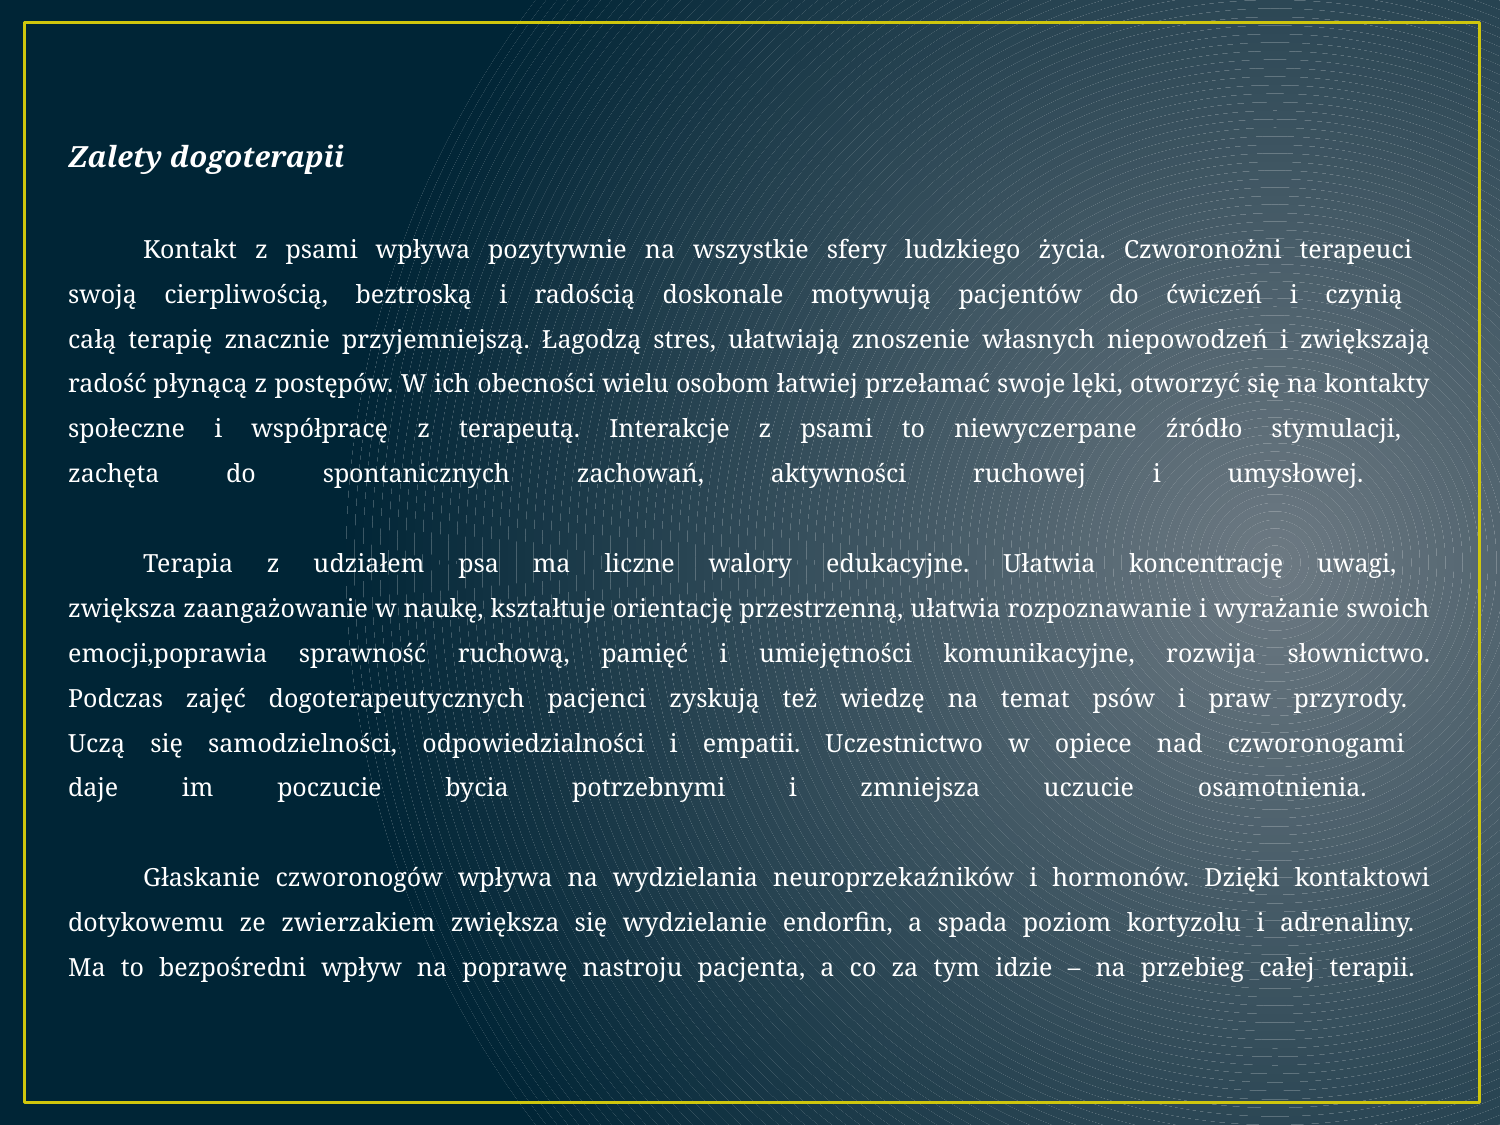

Zalety dogoterapii
	Kontakt z psami wpływa pozytywnie na wszystkie sfery ludzkiego życia. Czworonożni terapeuci
swoją cierpliwością, beztroską i radością doskonale motywują pacjentów do ćwiczeń i czynią
całą terapię znacznie przyjemniejszą. Łagodzą stres, ułatwiają znoszenie własnych niepowodzeń i zwiększają radość płynącą z postępów. W ich obecności wielu osobom łatwiej przełamać swoje lęki, otworzyć się na kontakty społeczne i współpracę z terapeutą. Interakcje z psami to niewyczerpane źródło stymulacji,
zachęta do spontanicznych zachowań, aktywności ruchowej i umysłowej.
	Terapia z udziałem psa ma liczne walory edukacyjne. Ułatwia koncentrację uwagi,
zwiększa zaangażowanie w naukę, kształtuje orientację przestrzenną, ułatwia rozpoznawanie i wyrażanie swoich emocji,poprawia sprawność ruchową, pamięć i umiejętności komunikacyjne, rozwija słownictwo.
Podczas zajęć dogoterapeutycznych pacjenci zyskują też wiedzę na temat psów i praw przyrody.
Uczą się samodzielności, odpowiedzialności i empatii. Uczestnictwo w opiece nad czworonogami
daje im poczucie bycia potrzebnymi i zmniejsza uczucie osamotnienia.
	Głaskanie czworonogów wpływa na wydzielania neuroprzekaźników i hormonów. Dzięki kontaktowi dotykowemu ze zwierzakiem zwiększa się wydzielanie endorfin, a spada poziom kortyzolu i adrenaliny.
Ma to bezpośredni wpływ na poprawę nastroju pacjenta, a co za tym idzie – na przebieg całej terapii.